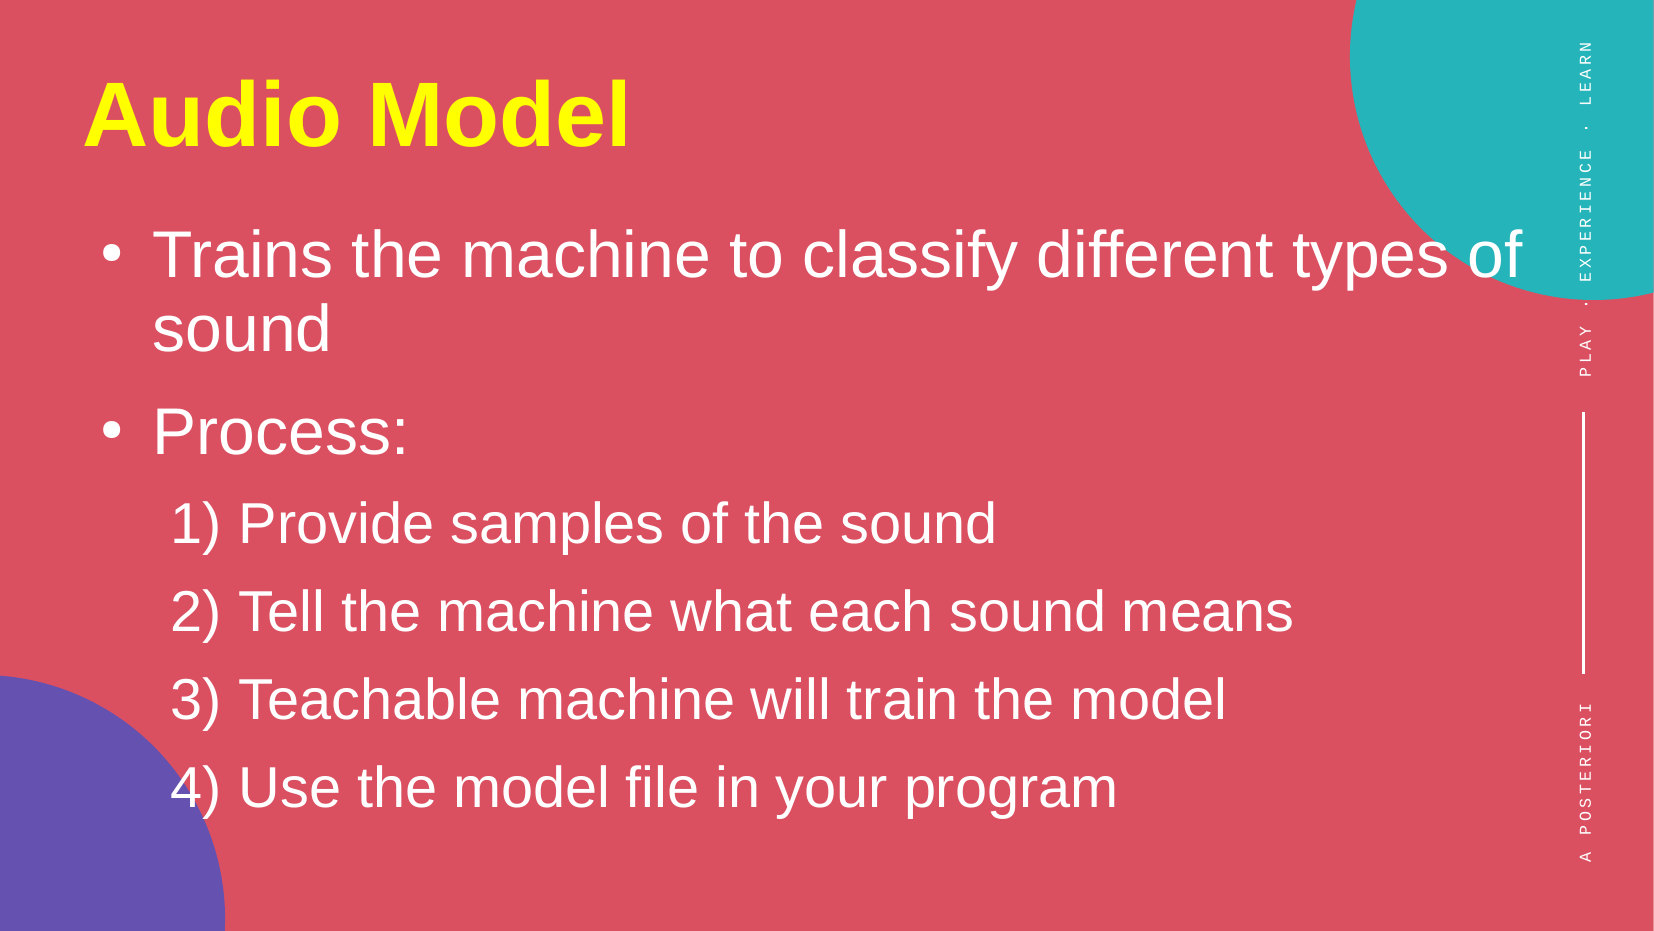

# Audio Model
Trains the machine to classify different types of sound
Process:
 Provide samples of the sound
 Tell the machine what each sound means
 Teachable machine will train the model
 Use the model file in your program